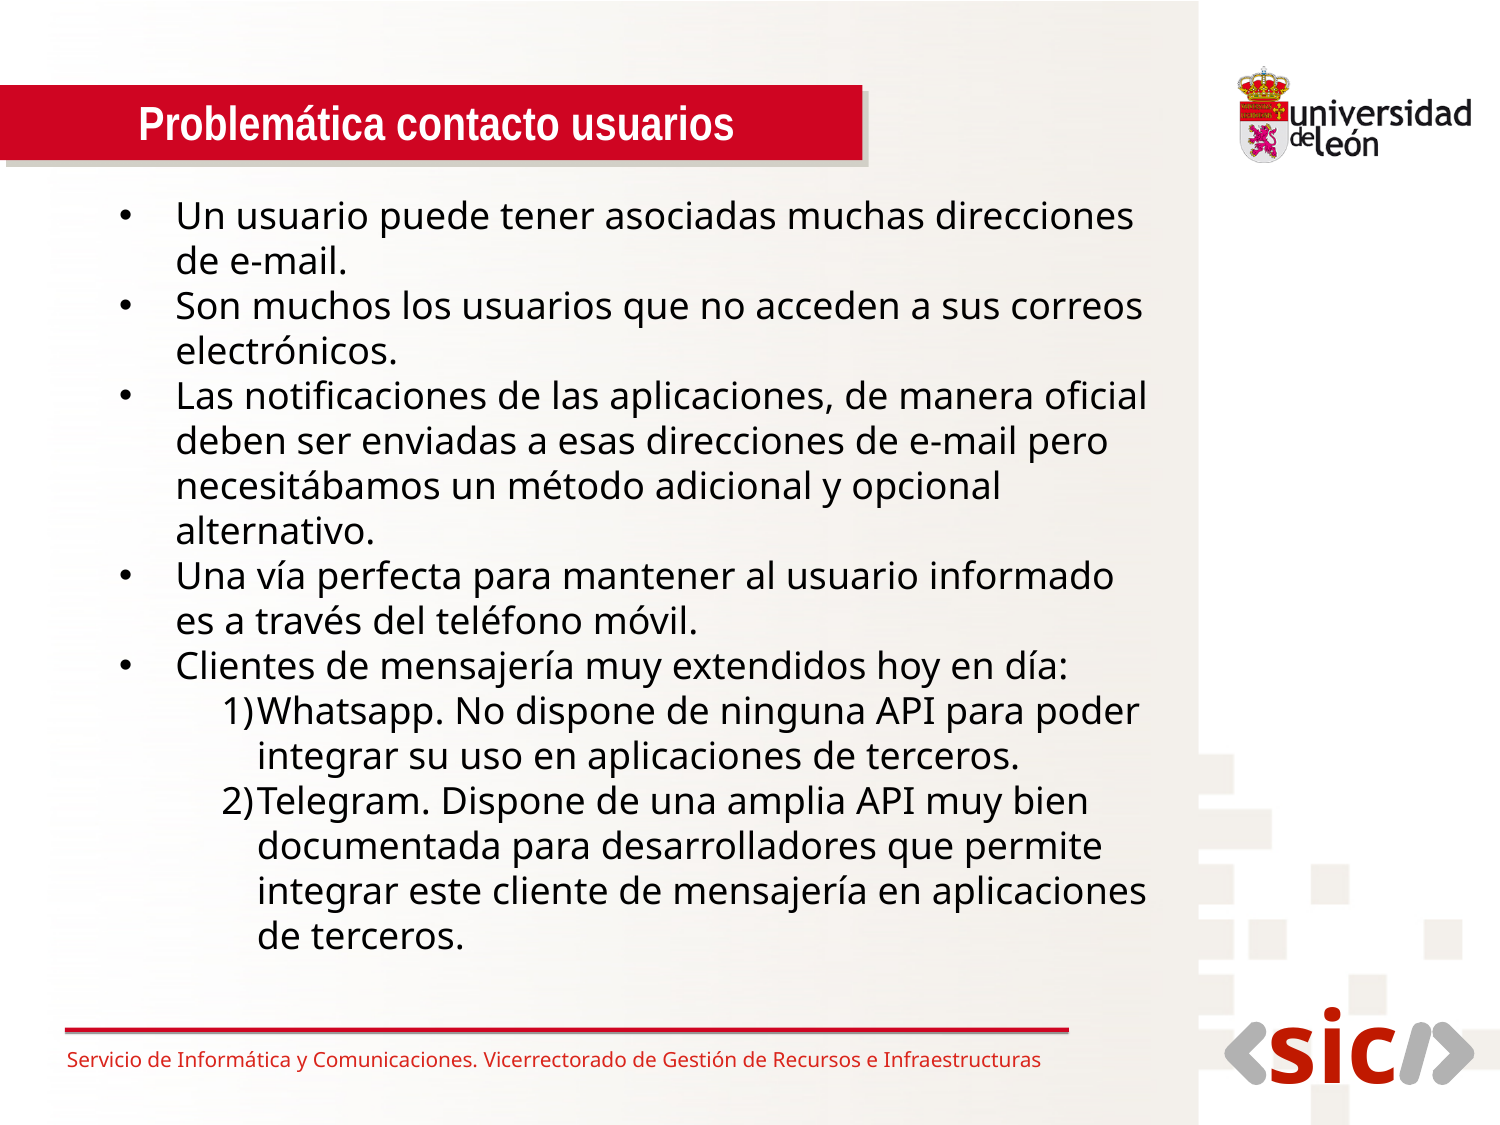

Problemática contacto usuarios
Un usuario puede tener asociadas muchas direcciones de e-mail.
Son muchos los usuarios que no acceden a sus correos electrónicos.
Las notificaciones de las aplicaciones, de manera oficial deben ser enviadas a esas direcciones de e-mail pero necesitábamos un método adicional y opcional alternativo.
Una vía perfecta para mantener al usuario informado es a través del teléfono móvil.
Clientes de mensajería muy extendidos hoy en día:
Whatsapp. No dispone de ninguna API para poder integrar su uso en aplicaciones de terceros.
Telegram. Dispone de una amplia API muy bien documentada para desarrolladores que permite integrar este cliente de mensajería en aplicaciones de terceros.
<sic/>